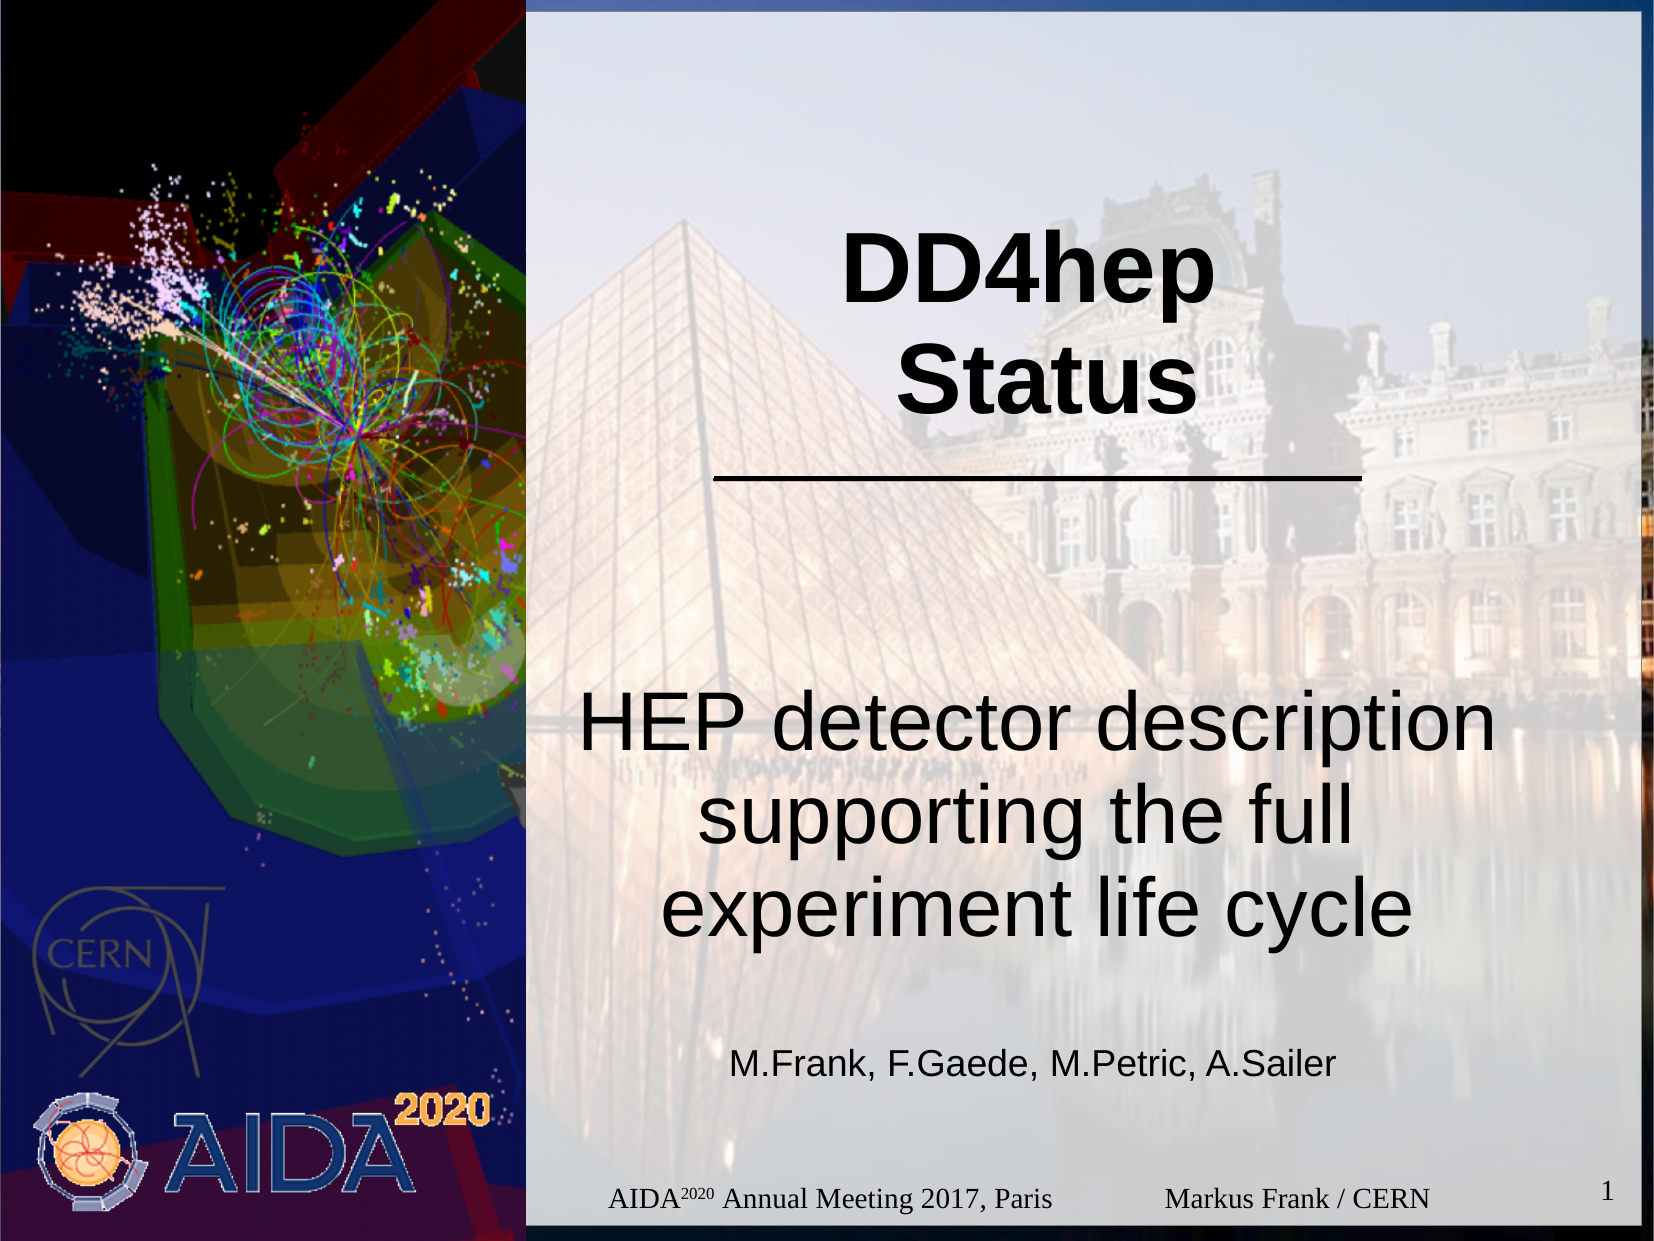

# DD4hep Status
______________
HEP detector description
supporting the full
experiment life cycle
M.Frank, F.Gaede, M.Petric, A.Sailer
1
March 27th., 2014
April 14th, 2013
Annual AIDA Meeting 2013 Frascati/Italy Markus Frank / CERN